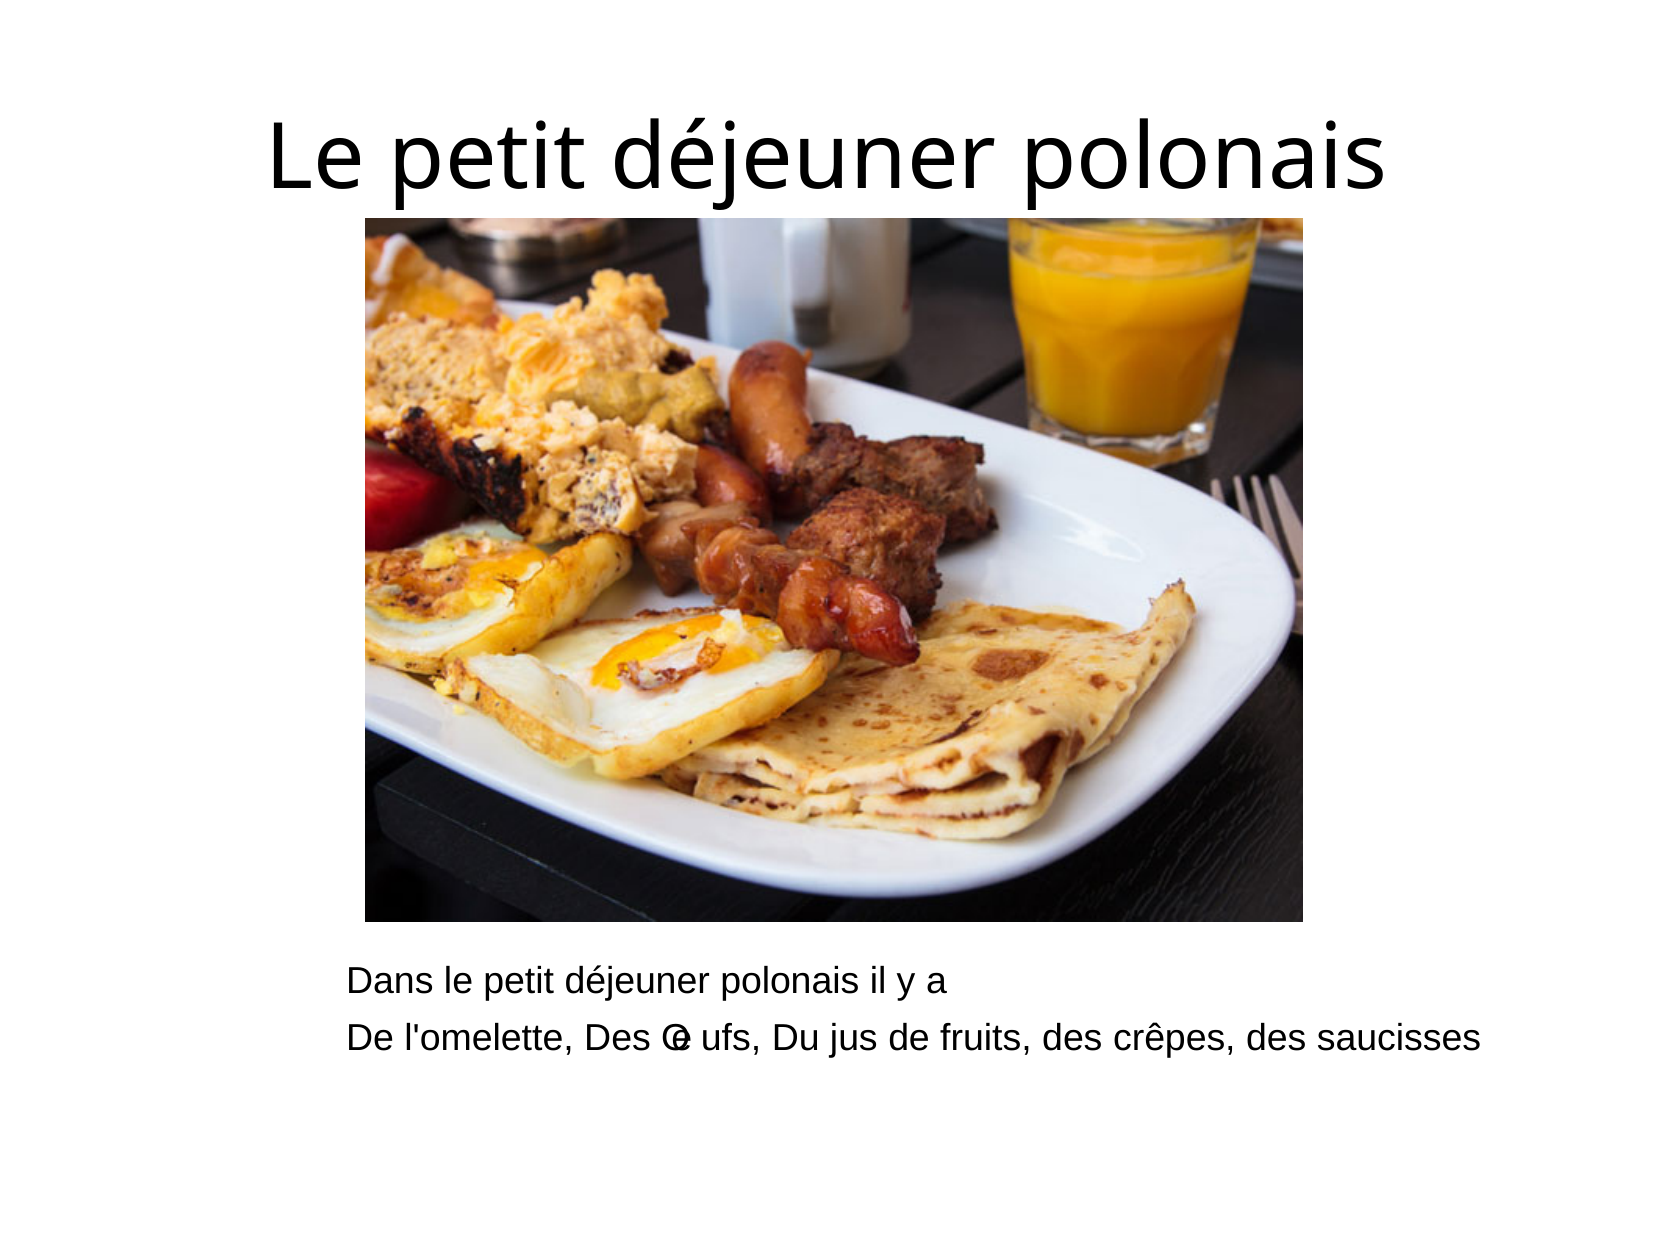

# Le petit déjeuner polonais
Dans le petit déjeuner polonais il y a
De l'omelette, Des O ufs, Du jus de fruits, des crêpes, des saucisses
e